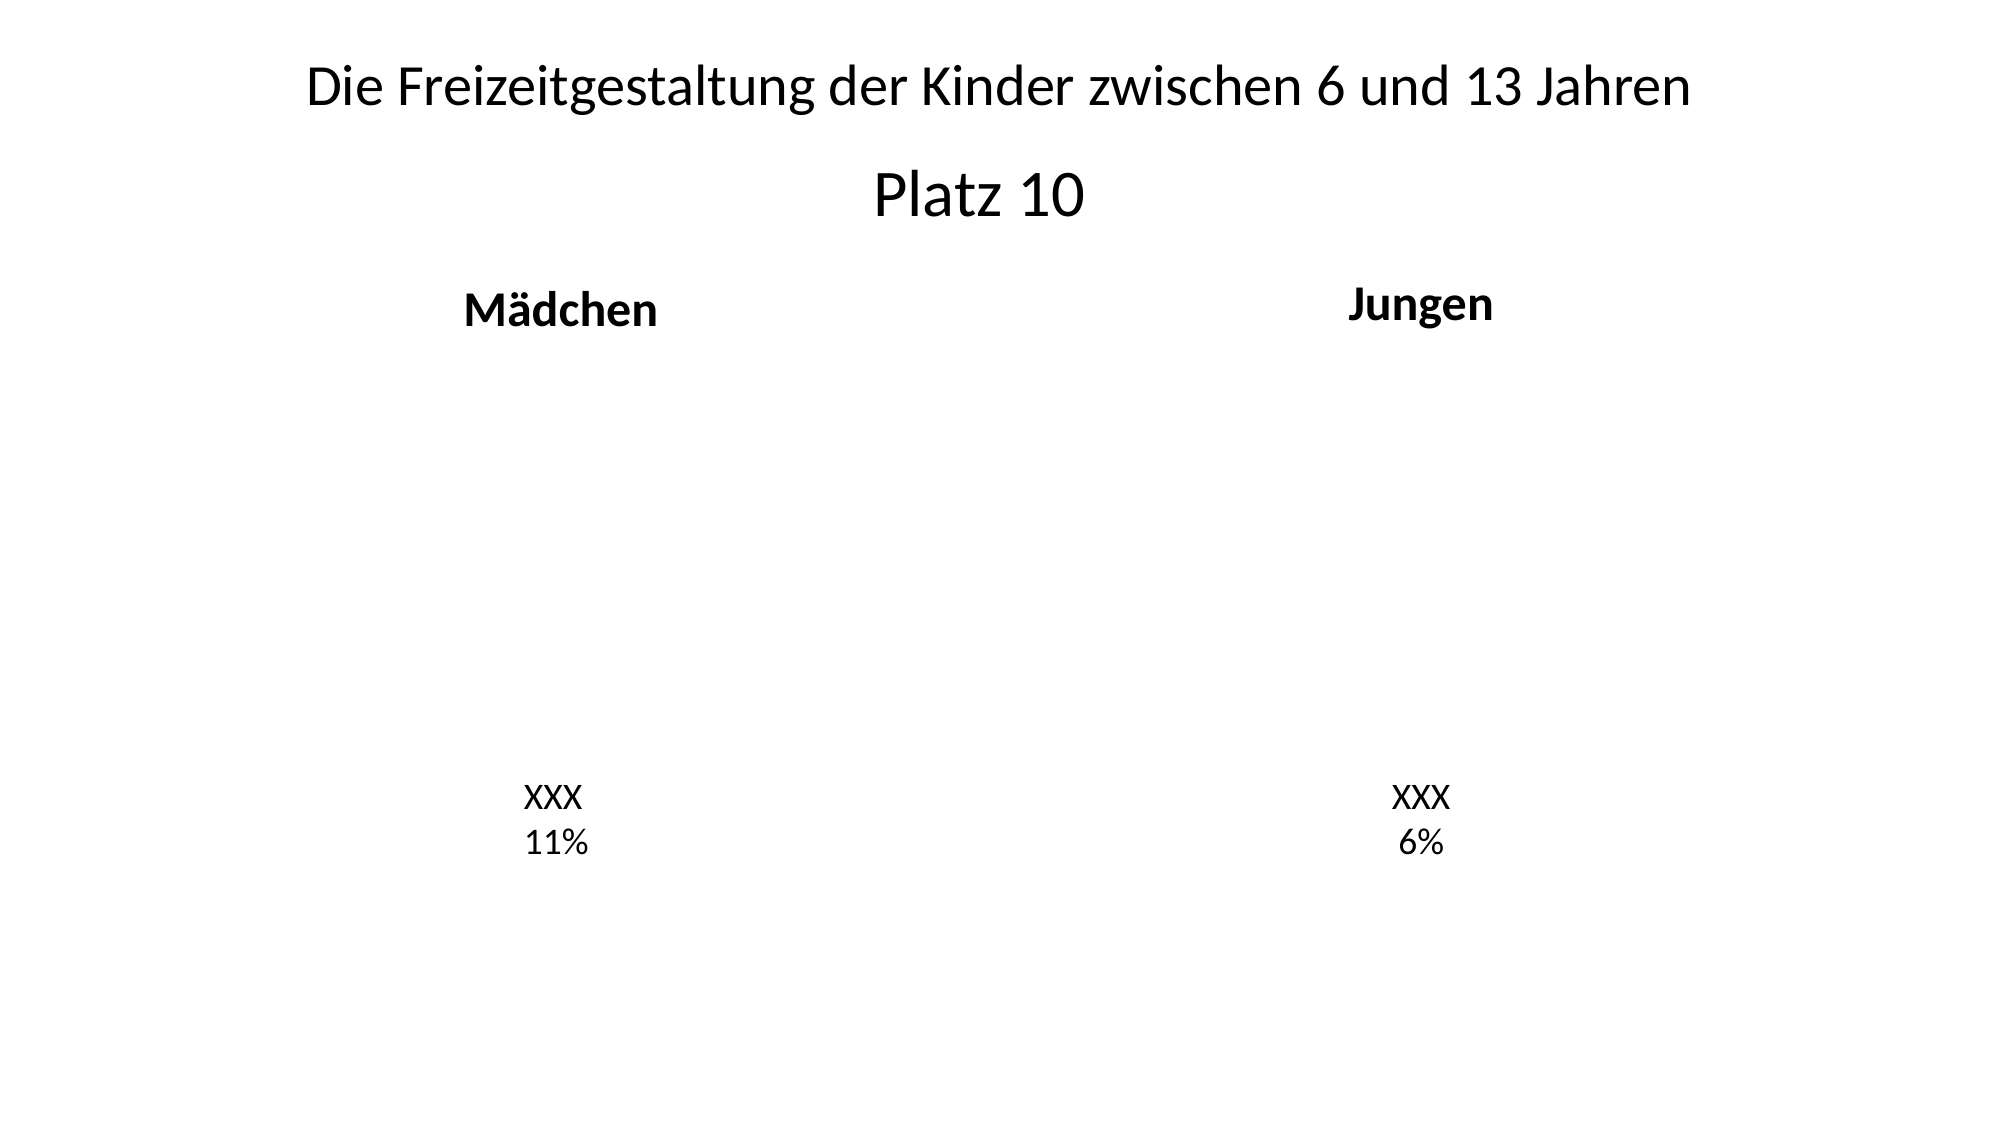

Die Freizeitgestaltung der Kinder zwischen 6 und 13 Jahren
Platz 10
Jungen
Mädchen
XXX
11%
XXX
6%